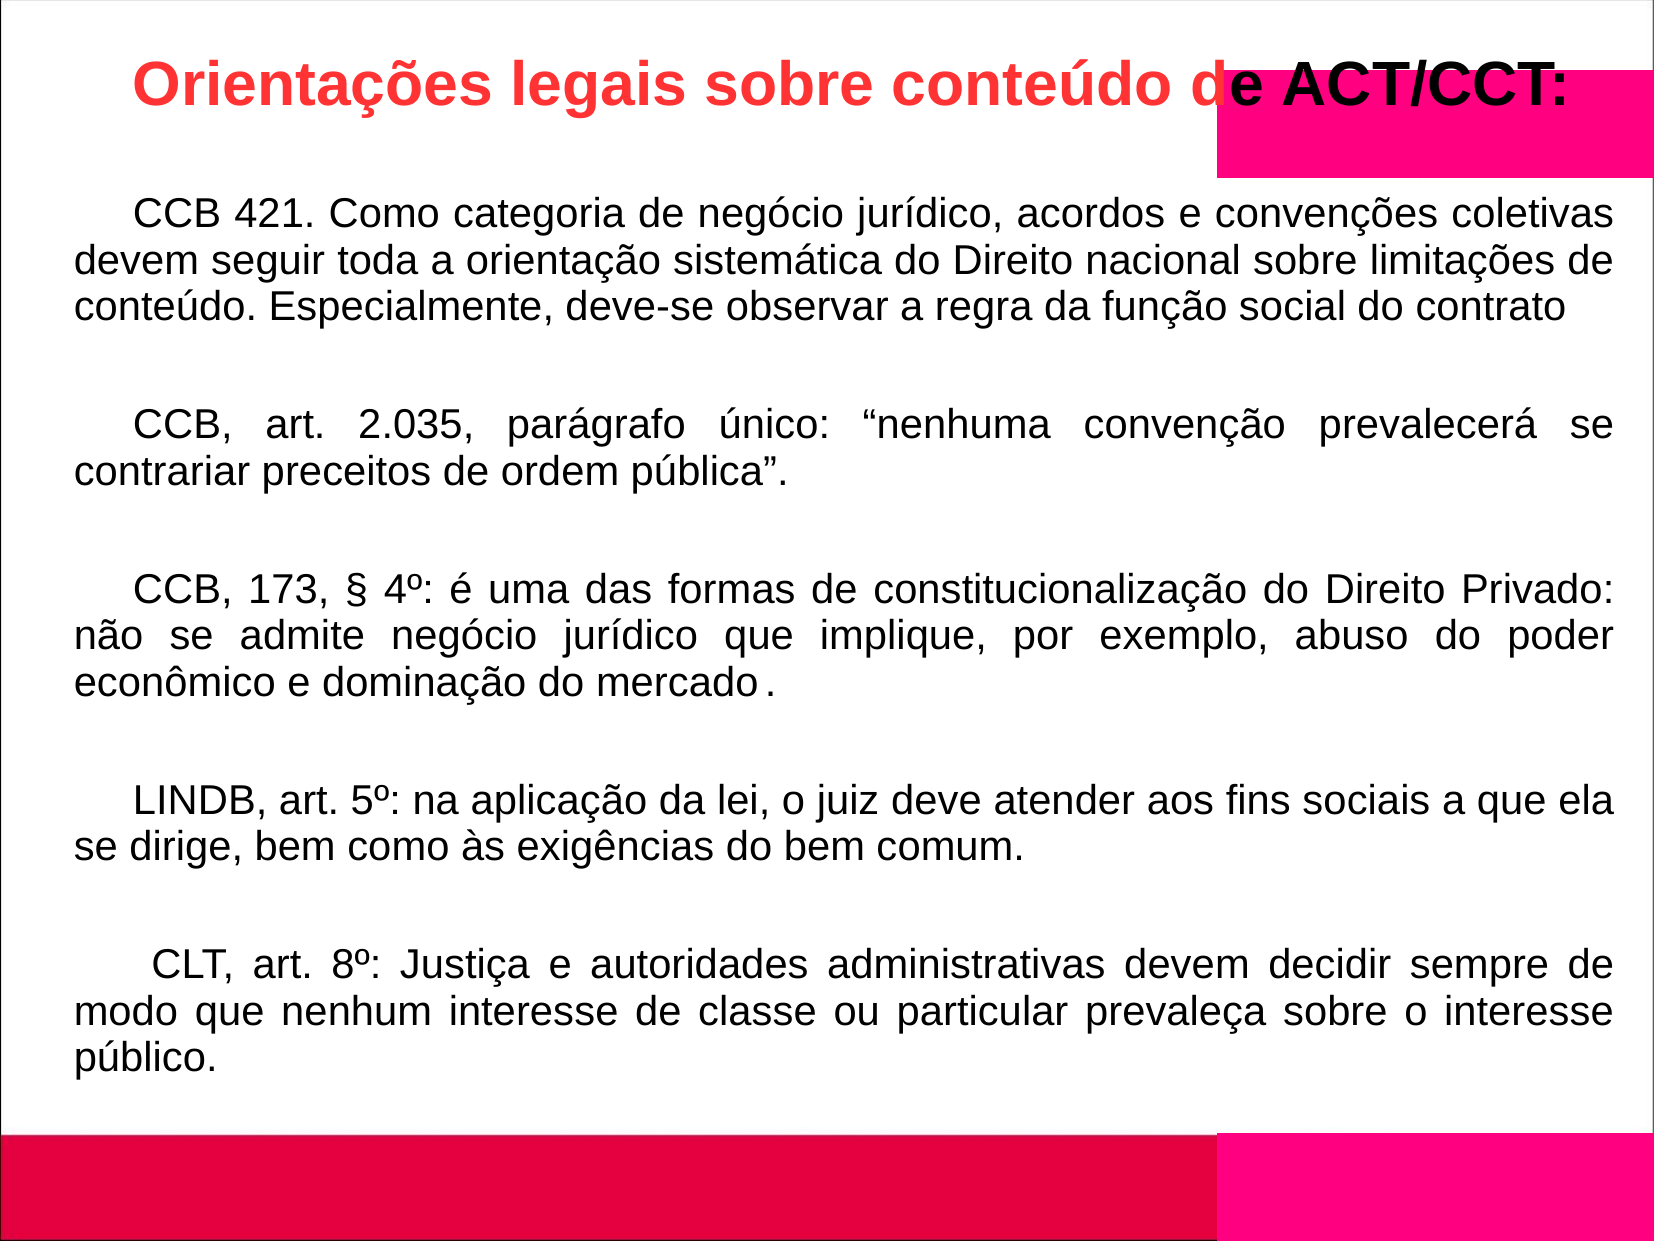

Orientações legais sobre conteúdo de ACT/CCT:
CCB 421. Como categoria de negócio jurídico, acordos e convenções coletivas devem seguir toda a orientação sistemática do Direito nacional sobre limitações de conteúdo. Especialmente, deve-se observar a regra da função social do contrato
CCB, art. 2.035, parágrafo único: “nenhuma convenção prevalecerá se contrariar preceitos de ordem pública”.
CCB, 173, § 4º: é uma das formas de constitucionalização do Direito Privado: não se admite negócio jurídico que implique, por exemplo, abuso do poder econômico e dominação do mercado .
LINDB, art. 5º: na aplicação da lei, o juiz deve atender aos fins sociais a que ela se dirige, bem como às exigências do bem comum.
 CLT, art. 8º: Justiça e autoridades administrativas devem decidir sempre de modo que nenhum interesse de classe ou particular prevaleça sobre o interesse público.